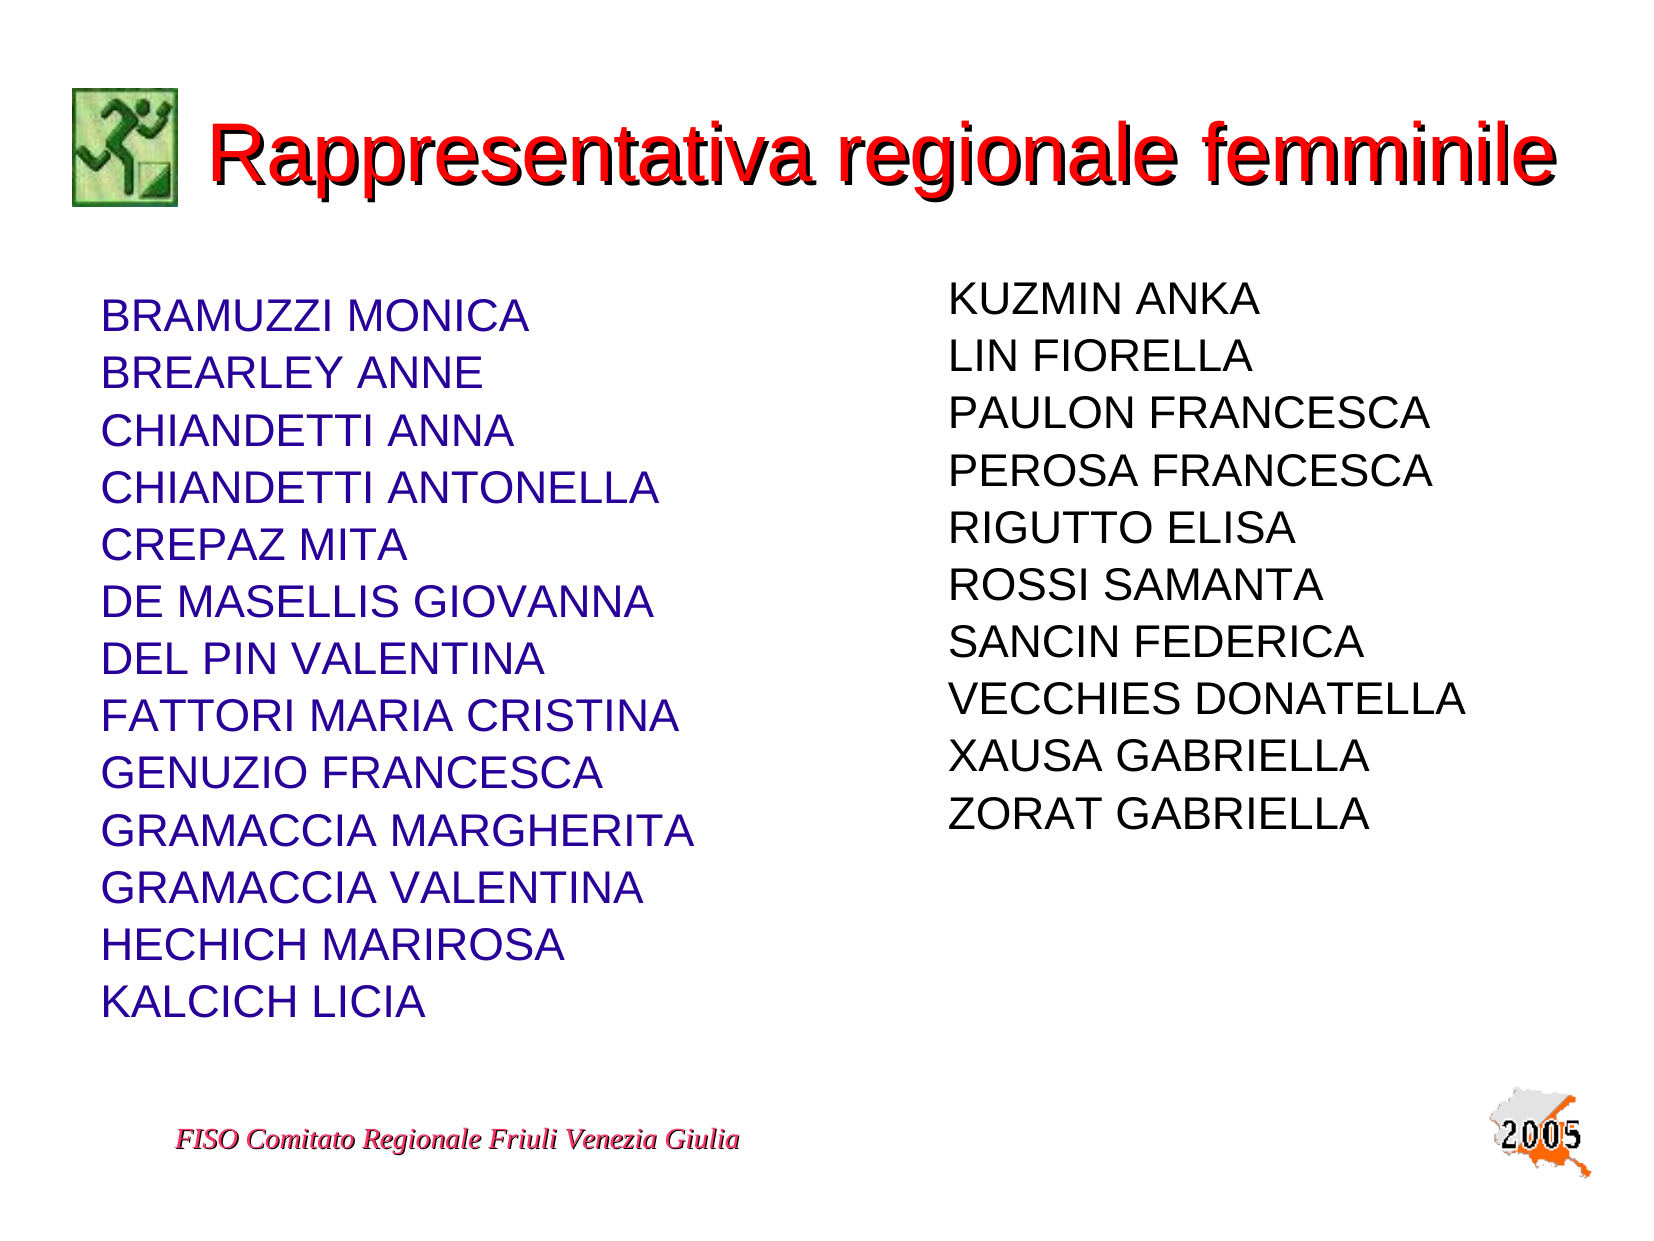

# Rappresentativa regionale femminile
KUZMIN ANKA
LIN FIORELLA
PAULON FRANCESCA
PEROSA FRANCESCA
RIGUTTO ELISA
ROSSI SAMANTA
SANCIN FEDERICA
VECCHIES DONATELLA
XAUSA GABRIELLA
ZORAT GABRIELLA
BRAMUZZI MONICA
BREARLEY ANNE
CHIANDETTI ANNA
CHIANDETTI ANTONELLA
CREPAZ MITA
DE MASELLIS GIOVANNA
DEL PIN VALENTINA
FATTORI MARIA CRISTINA
GENUZIO FRANCESCA
GRAMACCIA MARGHERITA
GRAMACCIA VALENTINA
HECHICH MARIROSA
KALCICH LICIA